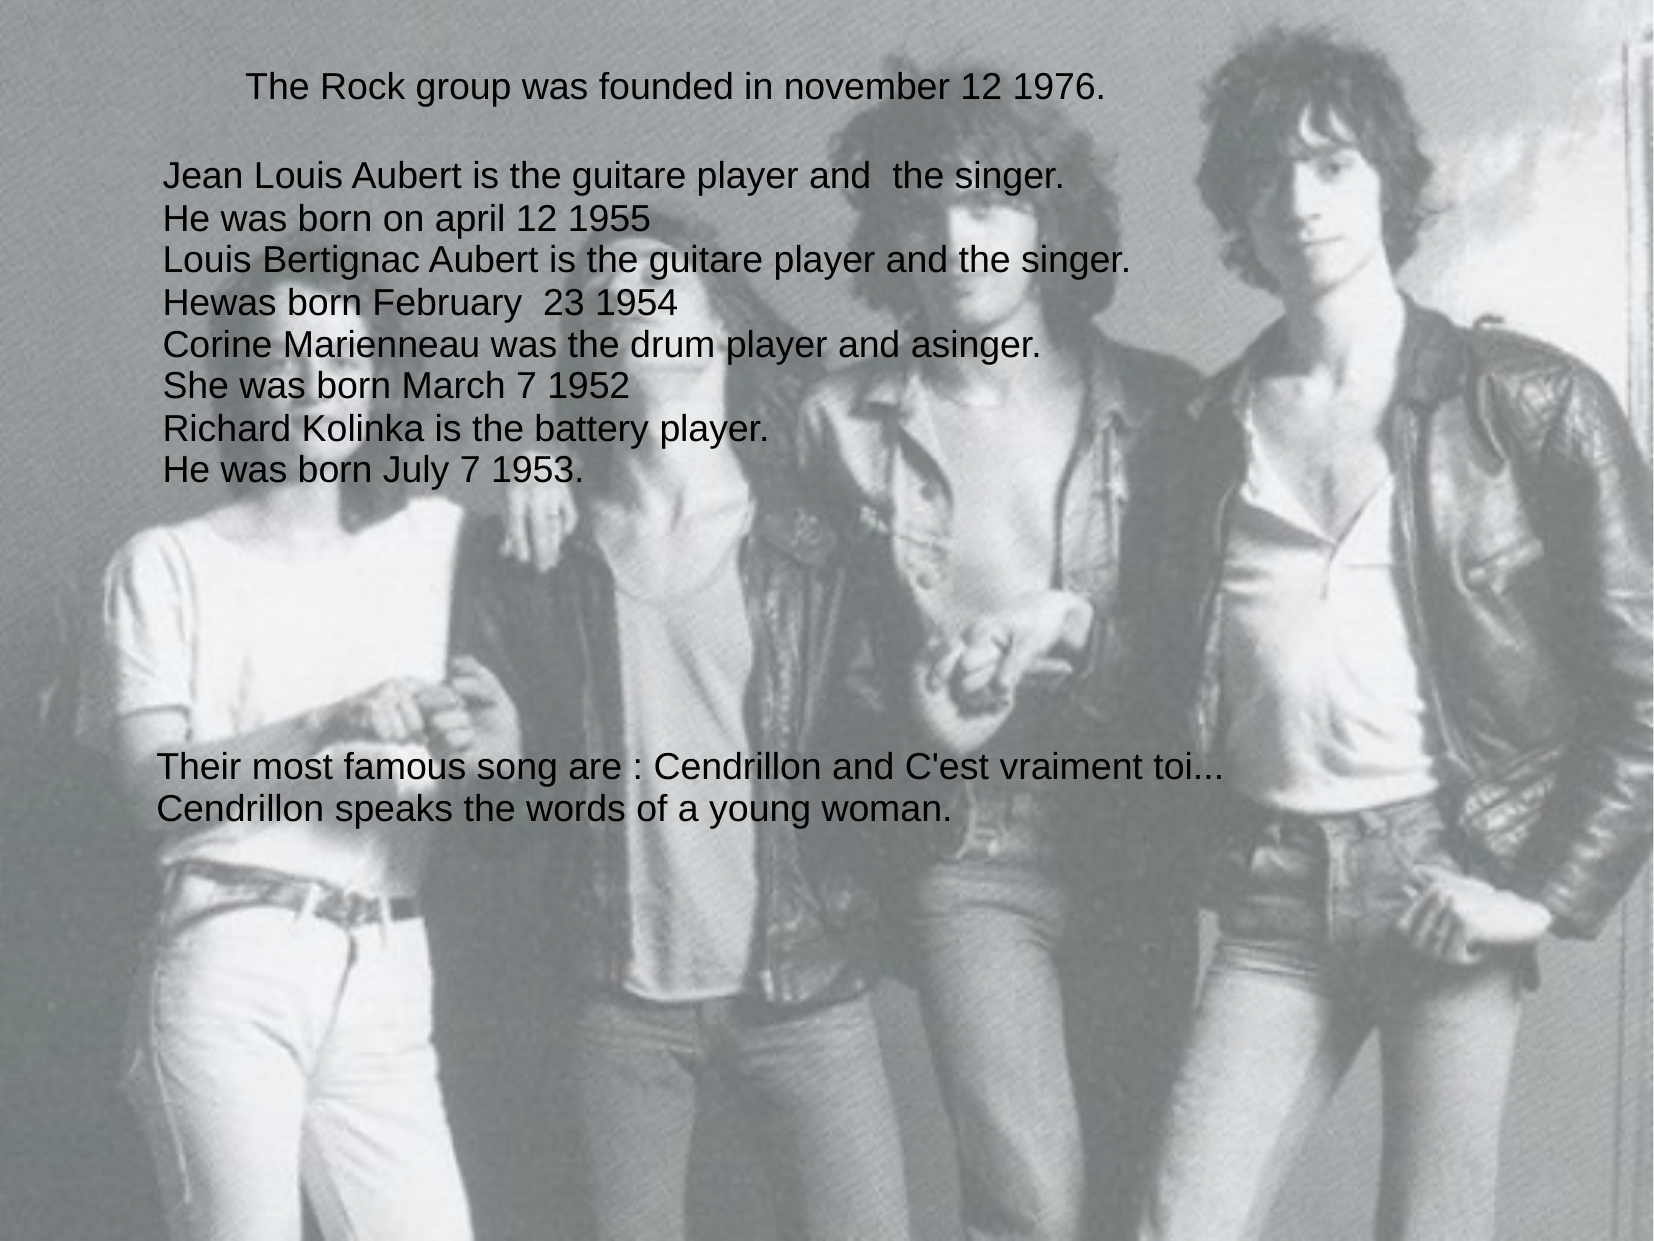

The Rock group was founded in november 12 1976.
Jean Louis Aubert is the guitare player and the singer.
He was born on april 12 1955
Louis Bertignac Aubert is the guitare player and the singer.
Hewas born February 23 1954
Corine Marienneau was the drum player and asinger.
She was born March 7 1952
Richard Kolinka is the battery player.
He was born July 7 1953.
Their most famous song are : Cendrillon and C'est vraiment toi...
Cendrillon speaks the words of a young woman.